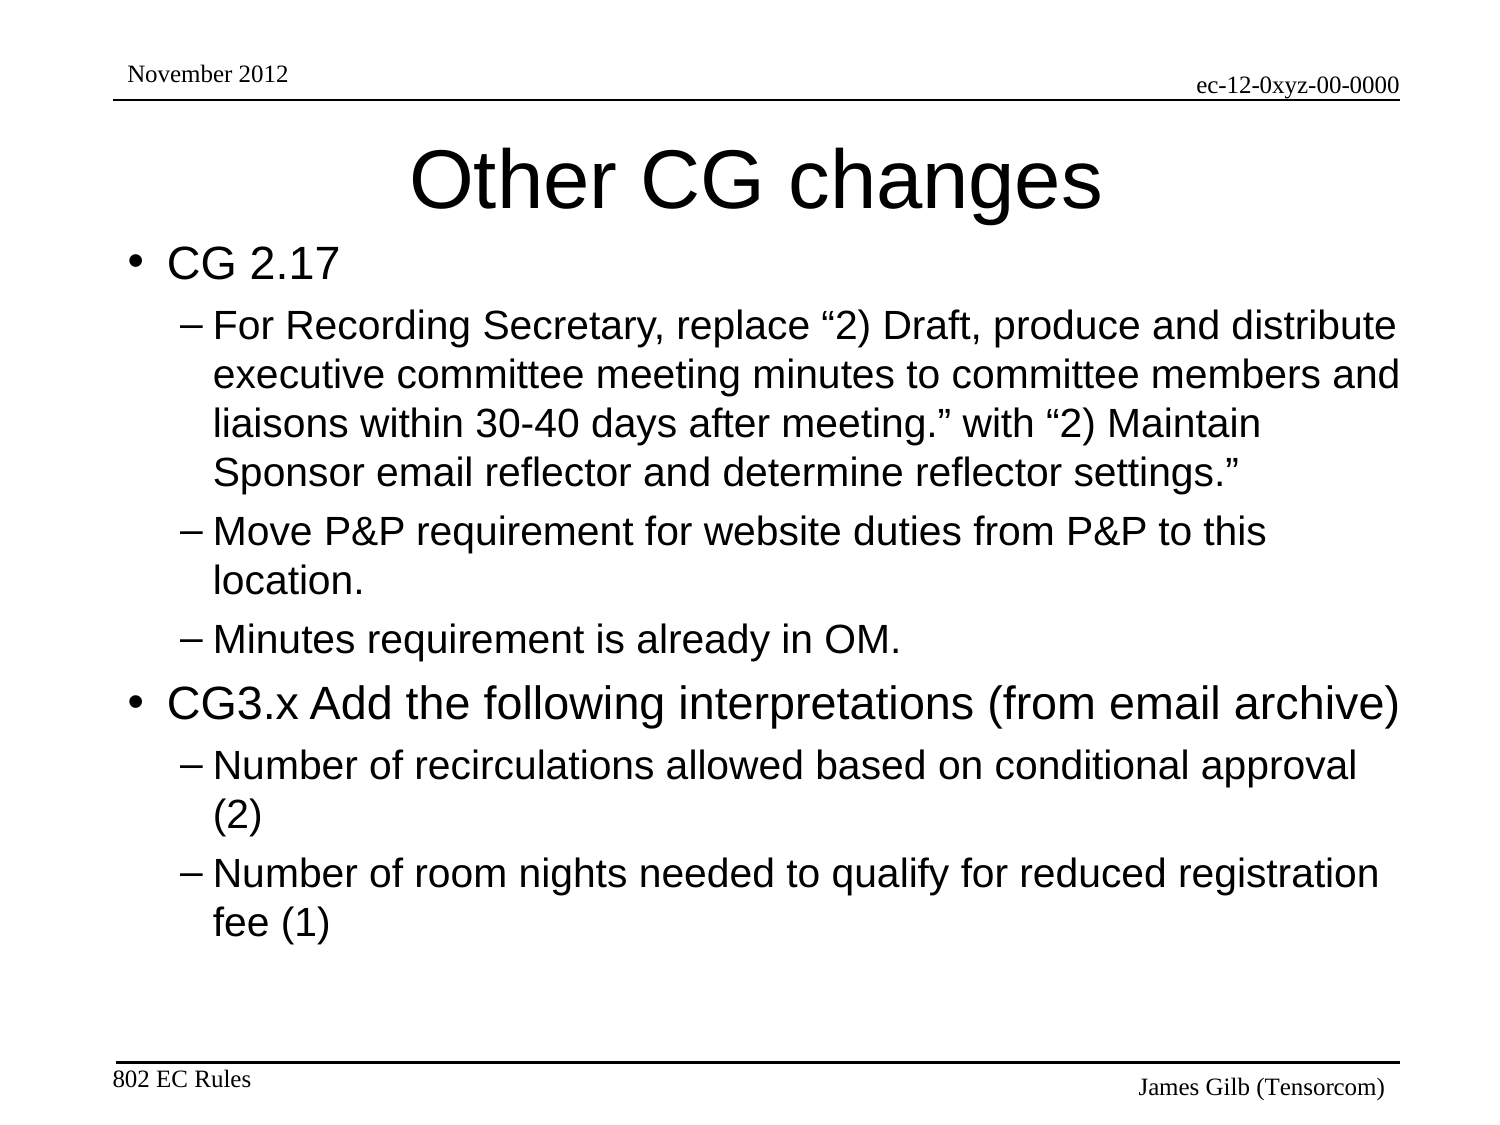

# Other CG changes
CG 2.17
For Recording Secretary, replace “2) Draft, produce and distribute executive committee meeting minutes to committee members and liaisons within 30-40 days after meeting.” with “2) Maintain Sponsor email reflector and determine reflector settings.”
Move P&P requirement for website duties from P&P to this location.
Minutes requirement is already in OM.
CG3.x Add the following interpretations (from email archive)
Number of recirculations allowed based on conditional approval (2)
Number of room nights needed to qualify for reduced registration fee (1)